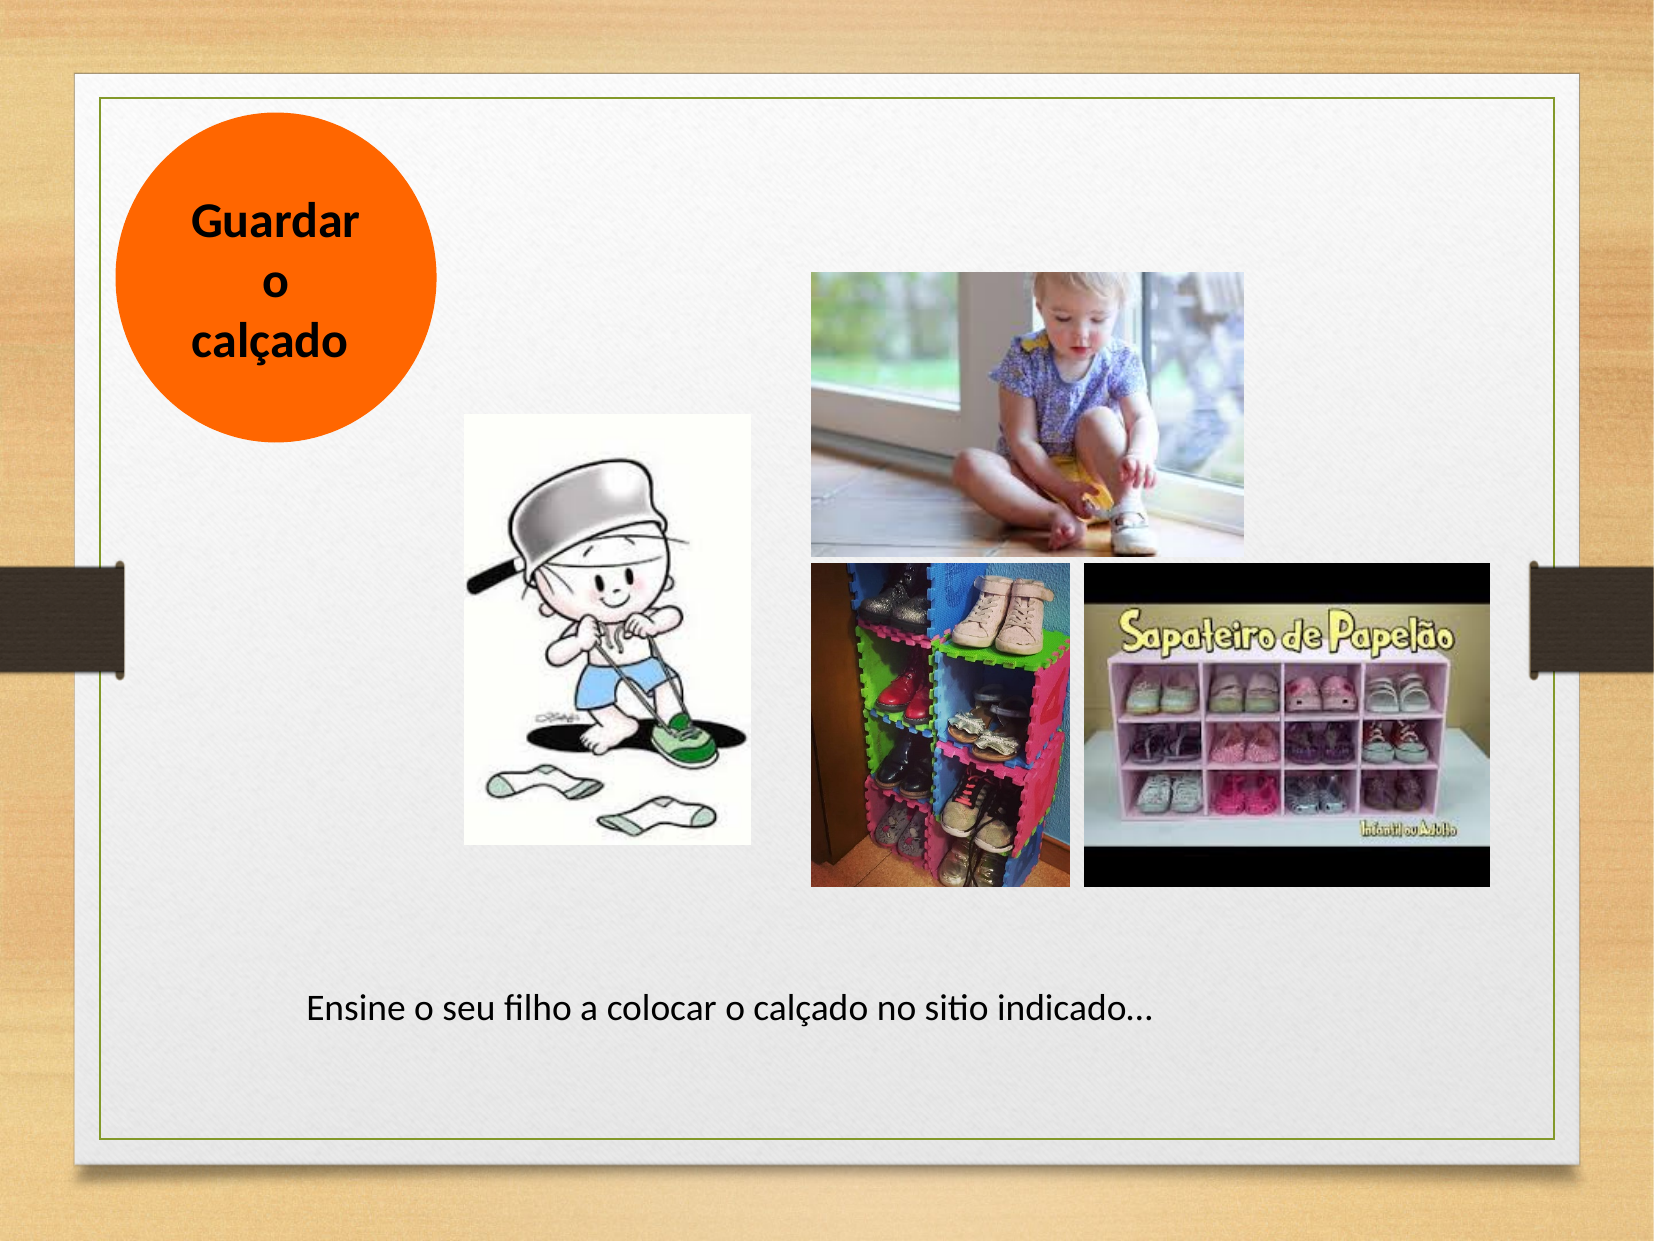

Guardar o calçado
Ensine o seu filho a colocar o calçado no sitio indicado…